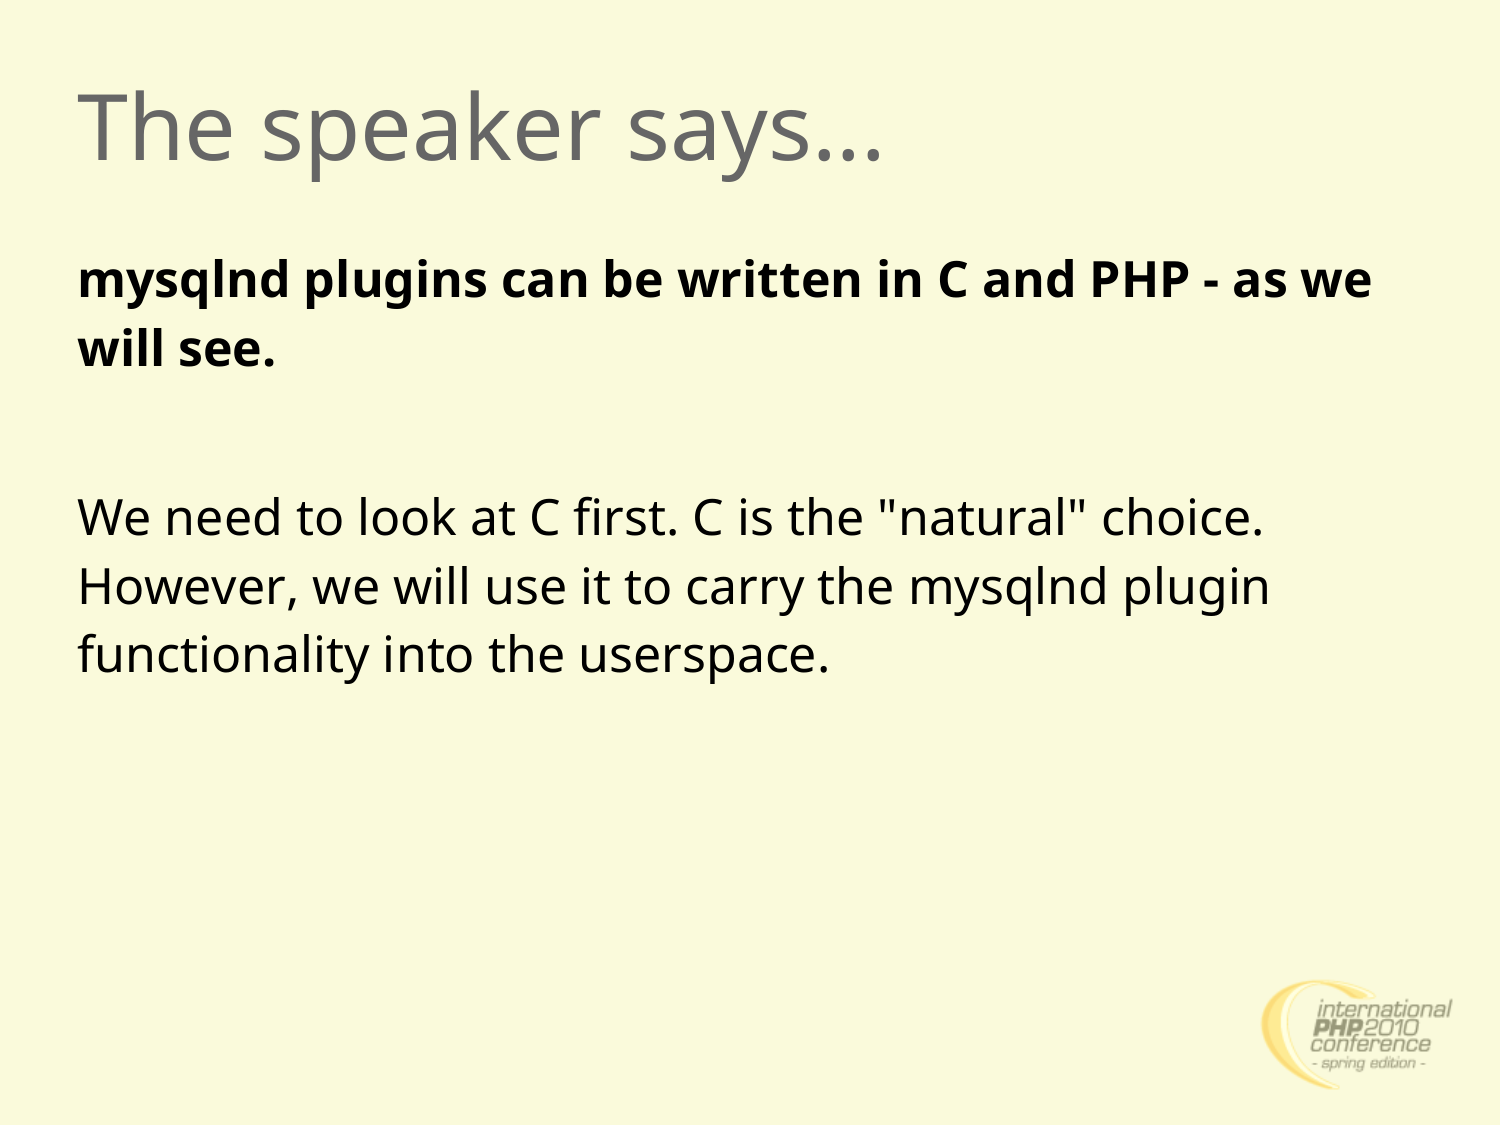

# The speaker says...
mysqlnd plugins can be written in C and PHP - as we will see.
We need to look at C first. C is the "natural" choice. However, we will use it to carry the mysqlnd plugin functionality into the userspace.